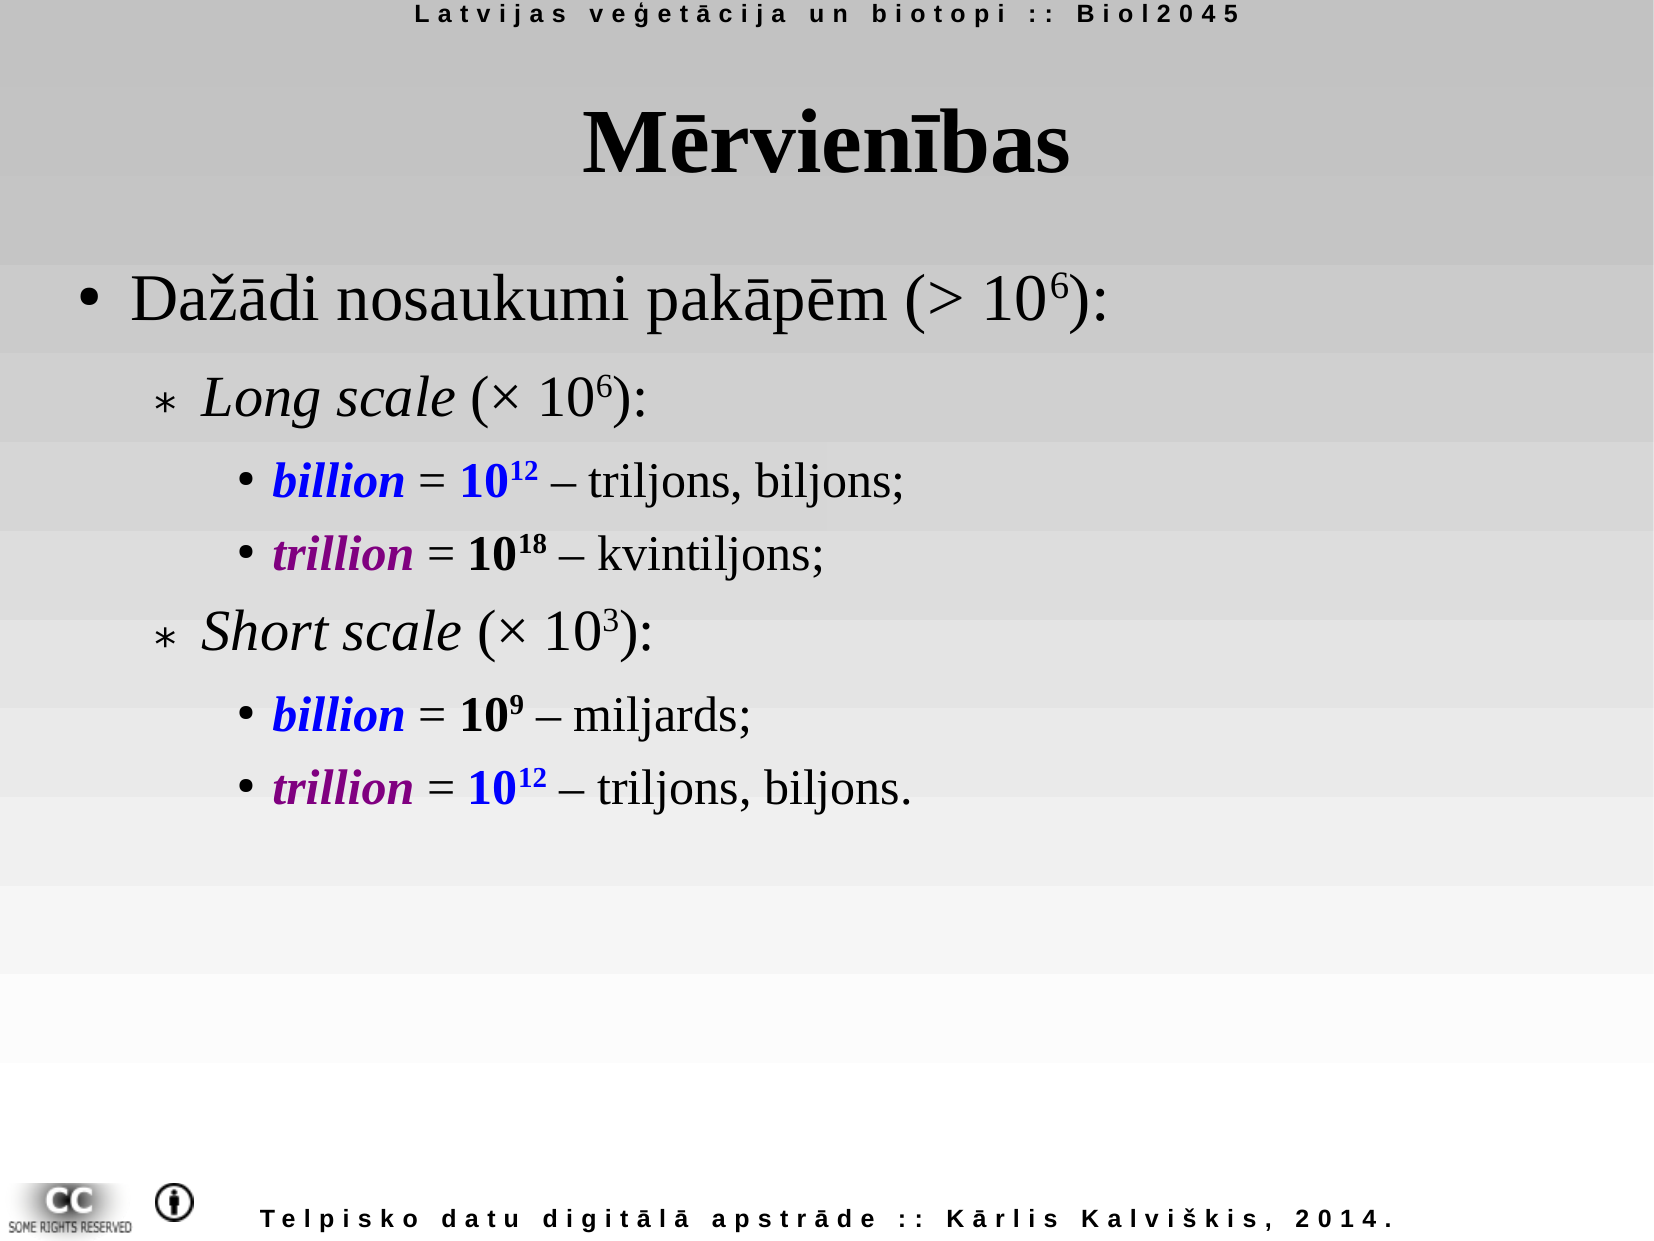

# Mērvienības
Dažādi nosaukumi pakāpēm (> 106):
Long scale (× 106):
billion = 1012 – triljons, biljons;
trillion = 1018 – kvintiljons;
Short scale (× 103):
billion = 109 – miljards;
trillion = 1012 – triljons, biljons.